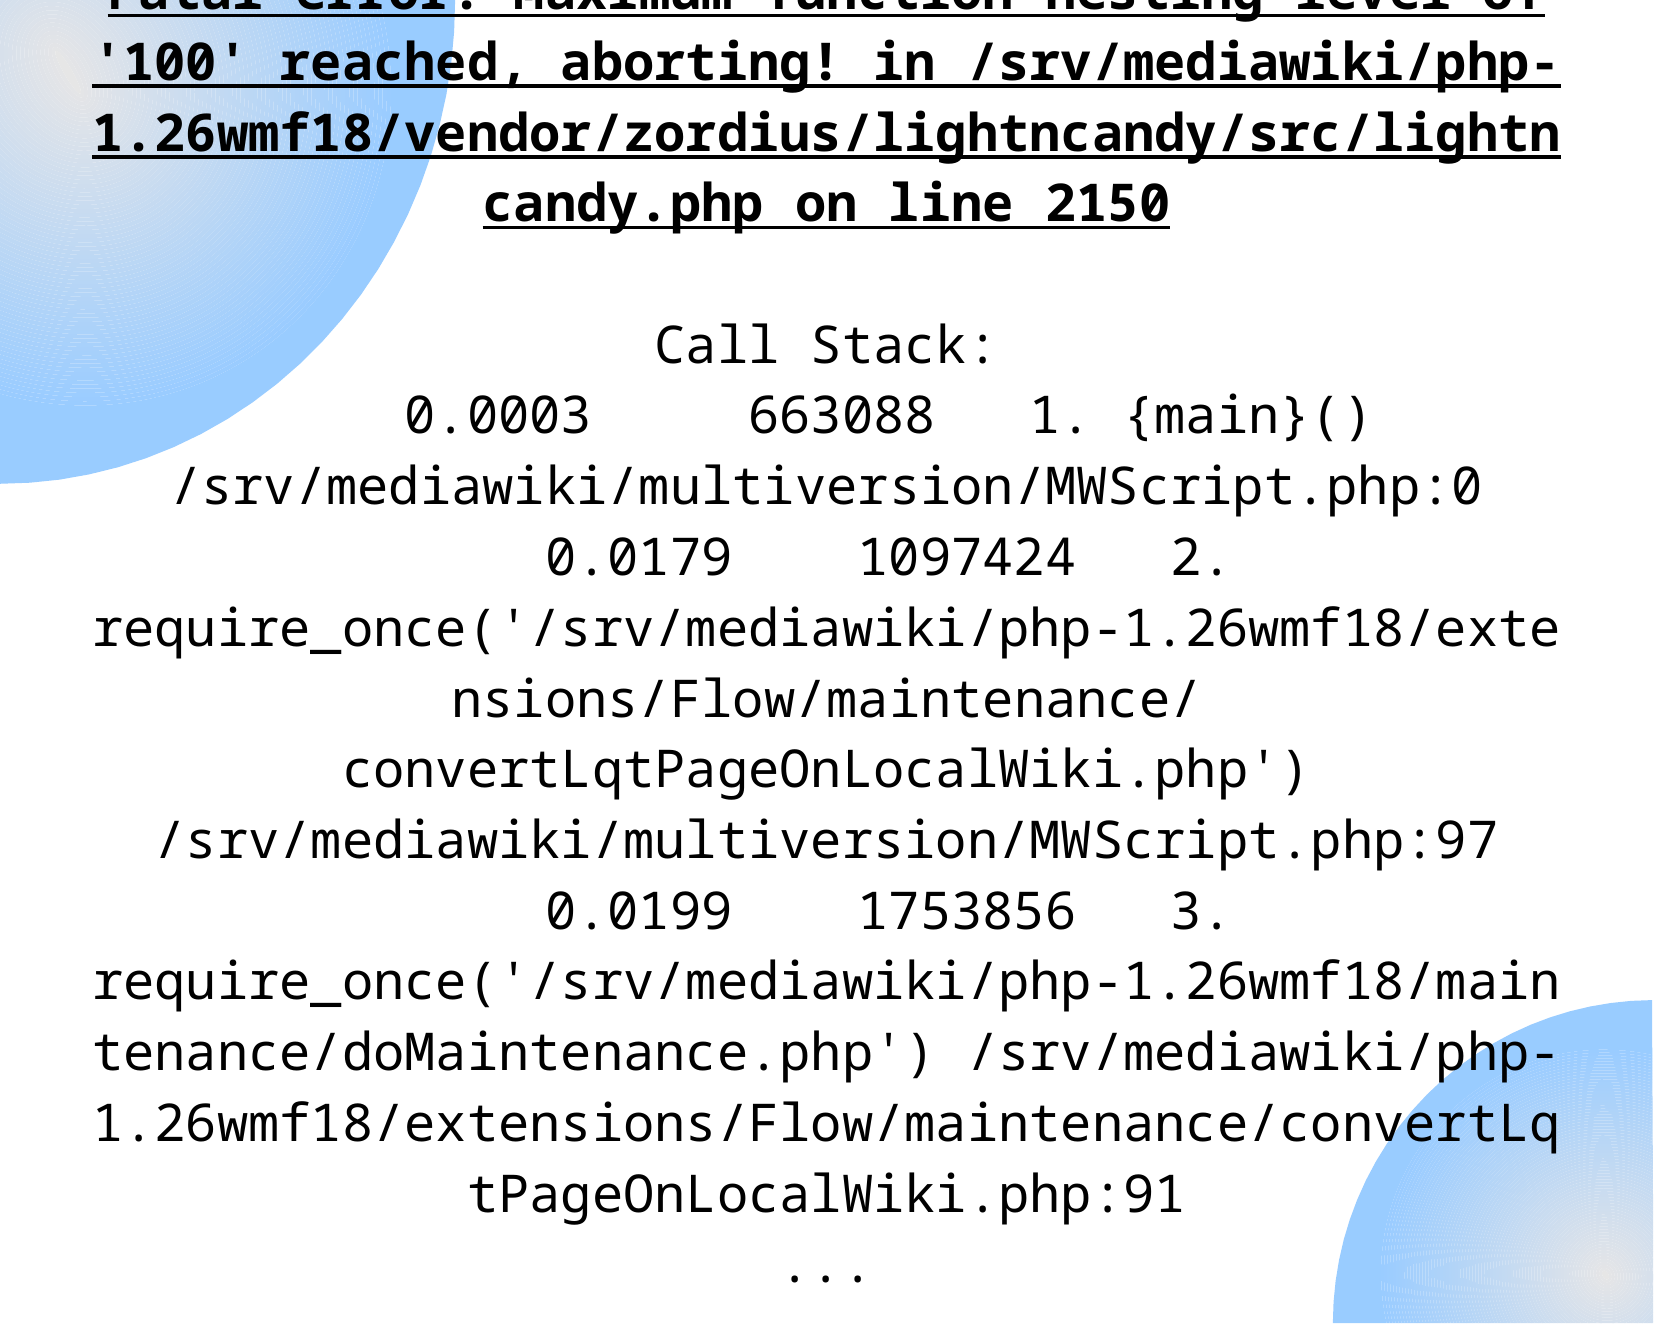

# Fatal error: Maximum function nesting level of '100' reached, aborting! in /srv/mediawiki/php-1.26wmf18/vendor/zordius/lightncandy/src/lightncandy.php on line 2150
Call Stack:
 0.0003 663088 1. {main}() /srv/mediawiki/multiversion/MWScript.php:0
 0.0179 1097424 2. require_once('/srv/mediawiki/php-1.26wmf18/extensions/Flow/maintenance/convertLqtPageOnLocalWiki.php') /srv/mediawiki/multiversion/MWScript.php:97
 0.0199 1753856 3. require_once('/srv/mediawiki/php-1.26wmf18/maintenance/doMaintenance.php') /srv/mediawiki/php-1.26wmf18/extensions/Flow/maintenance/convertLqtPageOnLocalWiki.php:91
...